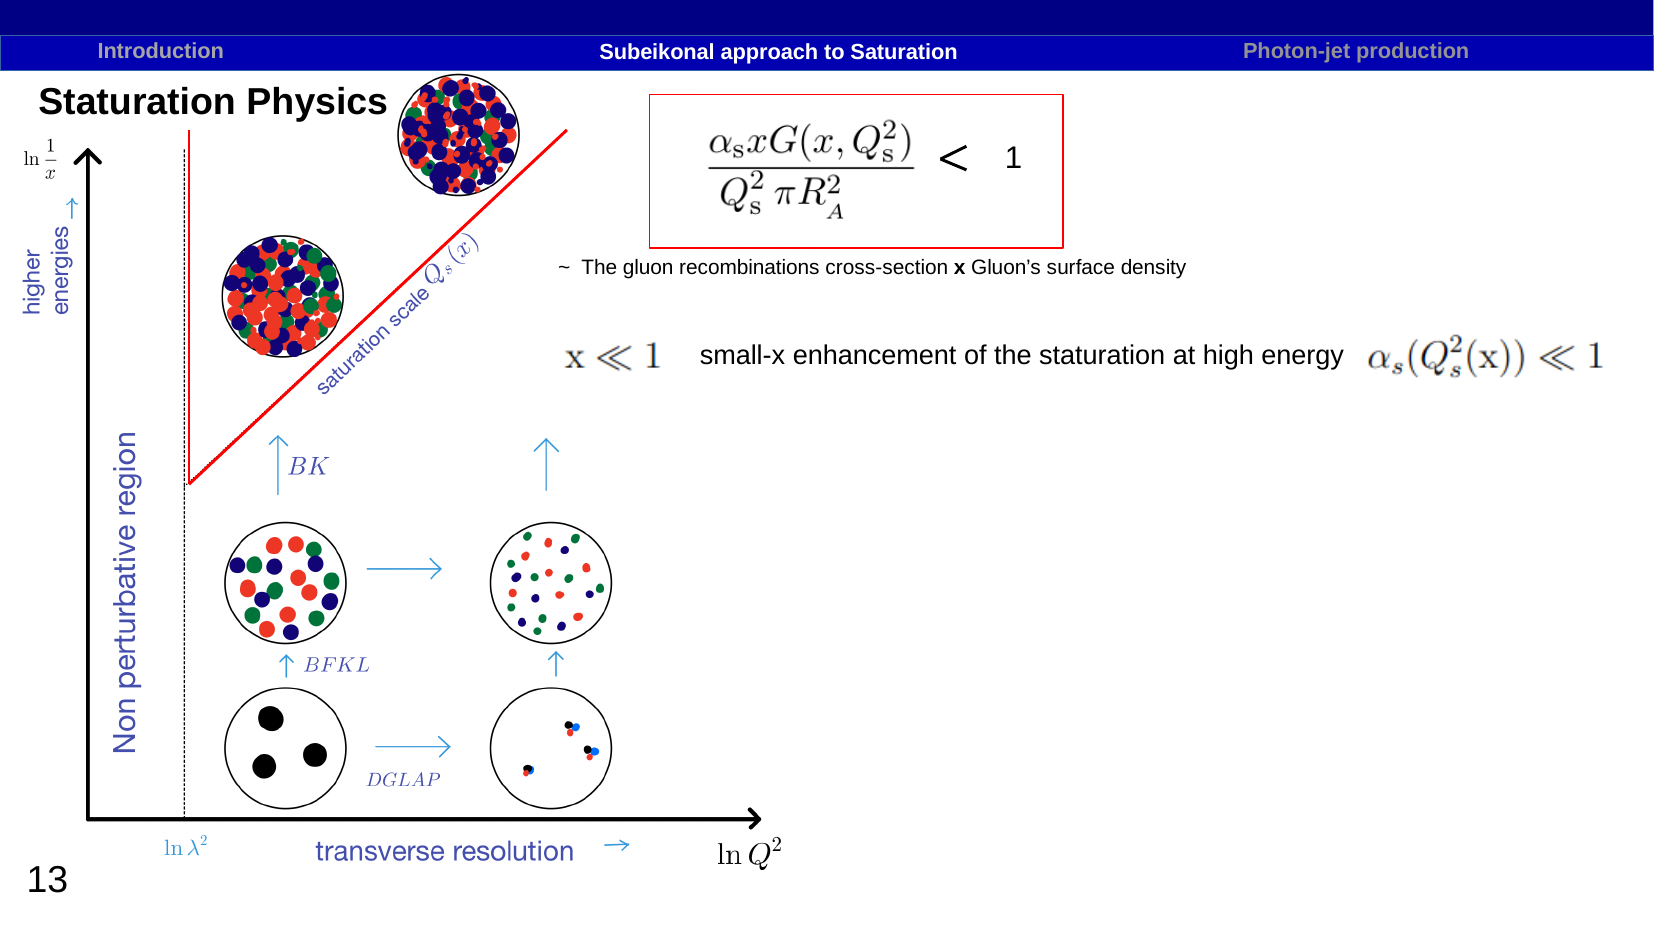

Introduction
Photon-jet production
Subeikonal approach to Saturation
Staturation Physics
1
~ The gluon recombinations cross-section x Gluon’s surface density
small-x enhancement of the staturation at high energy